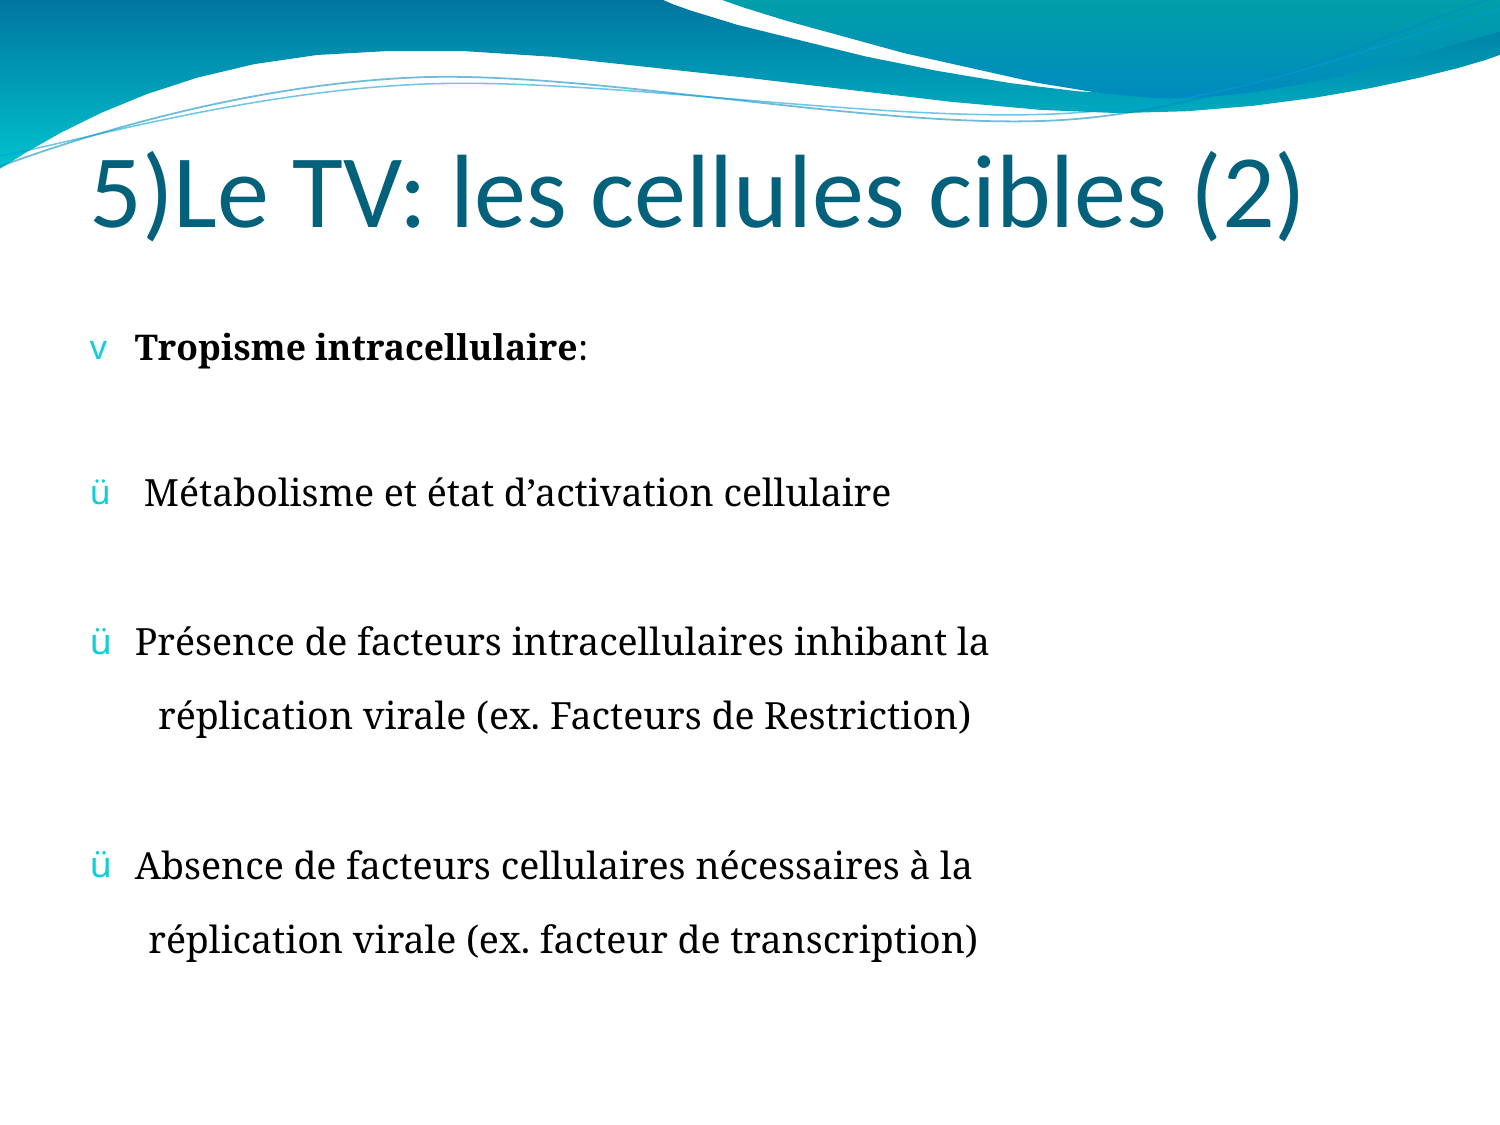

# 5)Le TV: les cellules cibles (2)
Tropisme intracellulaire:
 Métabolisme et état d’activation cellulaire
Présence de facteurs intracellulaires inhibant la
 réplication virale (ex. Facteurs de Restriction)
Absence de facteurs cellulaires nécessaires à la
 réplication virale (ex. facteur de transcription)